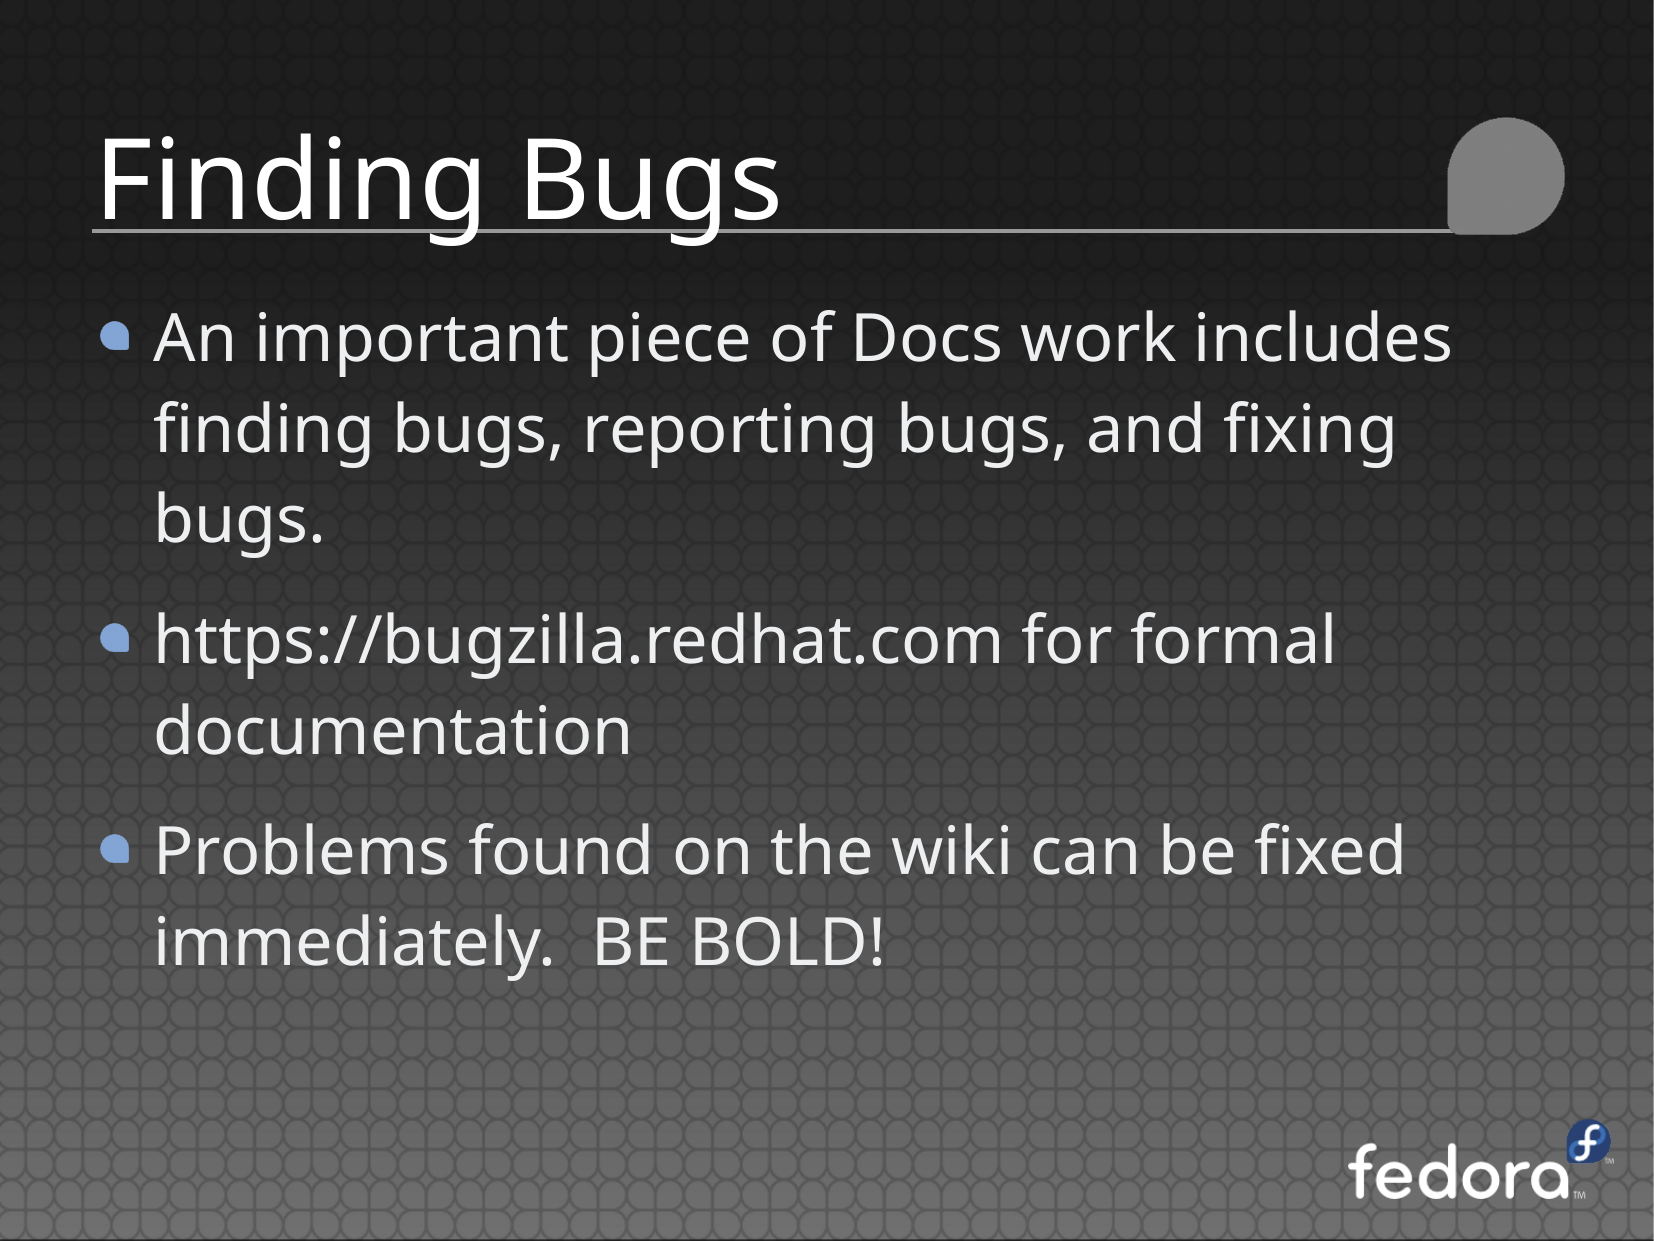

Finding Bugs
# An important piece of Docs work includes finding bugs, reporting bugs, and fixing bugs.
https://bugzilla.redhat.com for formal documentation
Problems found on the wiki can be fixed immediately. BE BOLD!